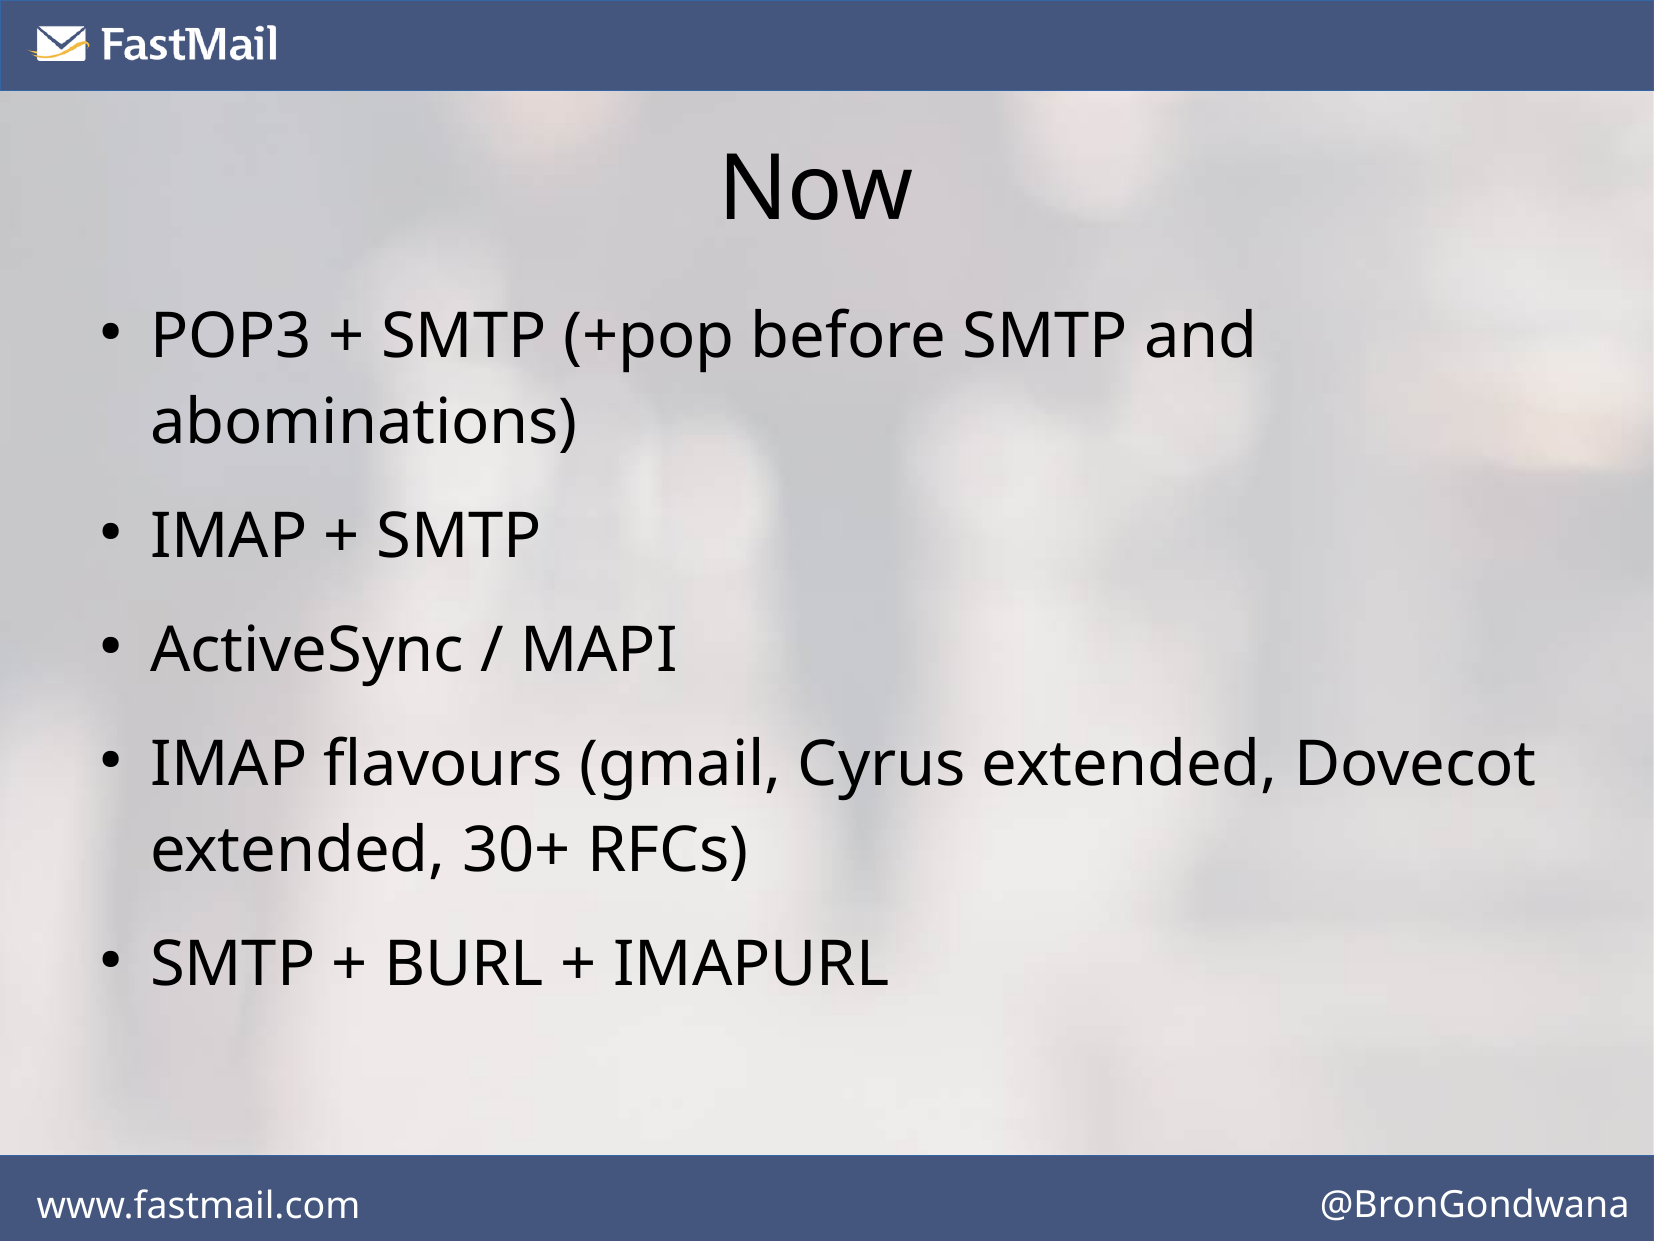

# Now
POP3 + SMTP (+pop before SMTP and abominations)
IMAP + SMTP
ActiveSync / MAPI
IMAP flavours (gmail, Cyrus extended, Dovecot extended, 30+ RFCs)
SMTP + BURL + IMAPURL